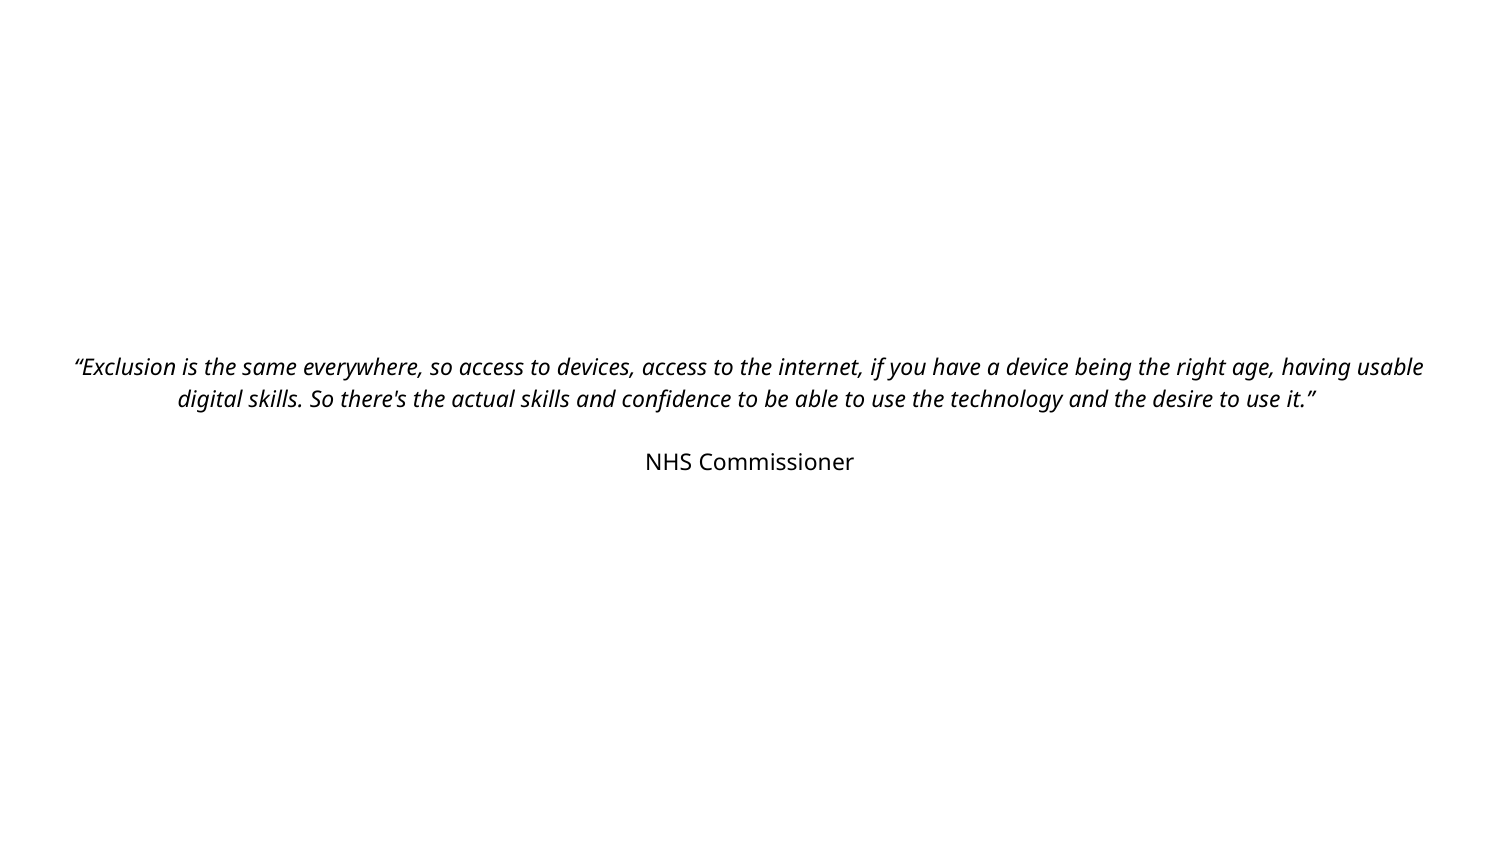

# “Exclusion is the same everywhere, so access to devices, access to the internet, if you have a device being the right age, having usable digital skills. So there's the actual skills and confidence to be able to use the technology and the desire to use it.”
NHS Commissioner